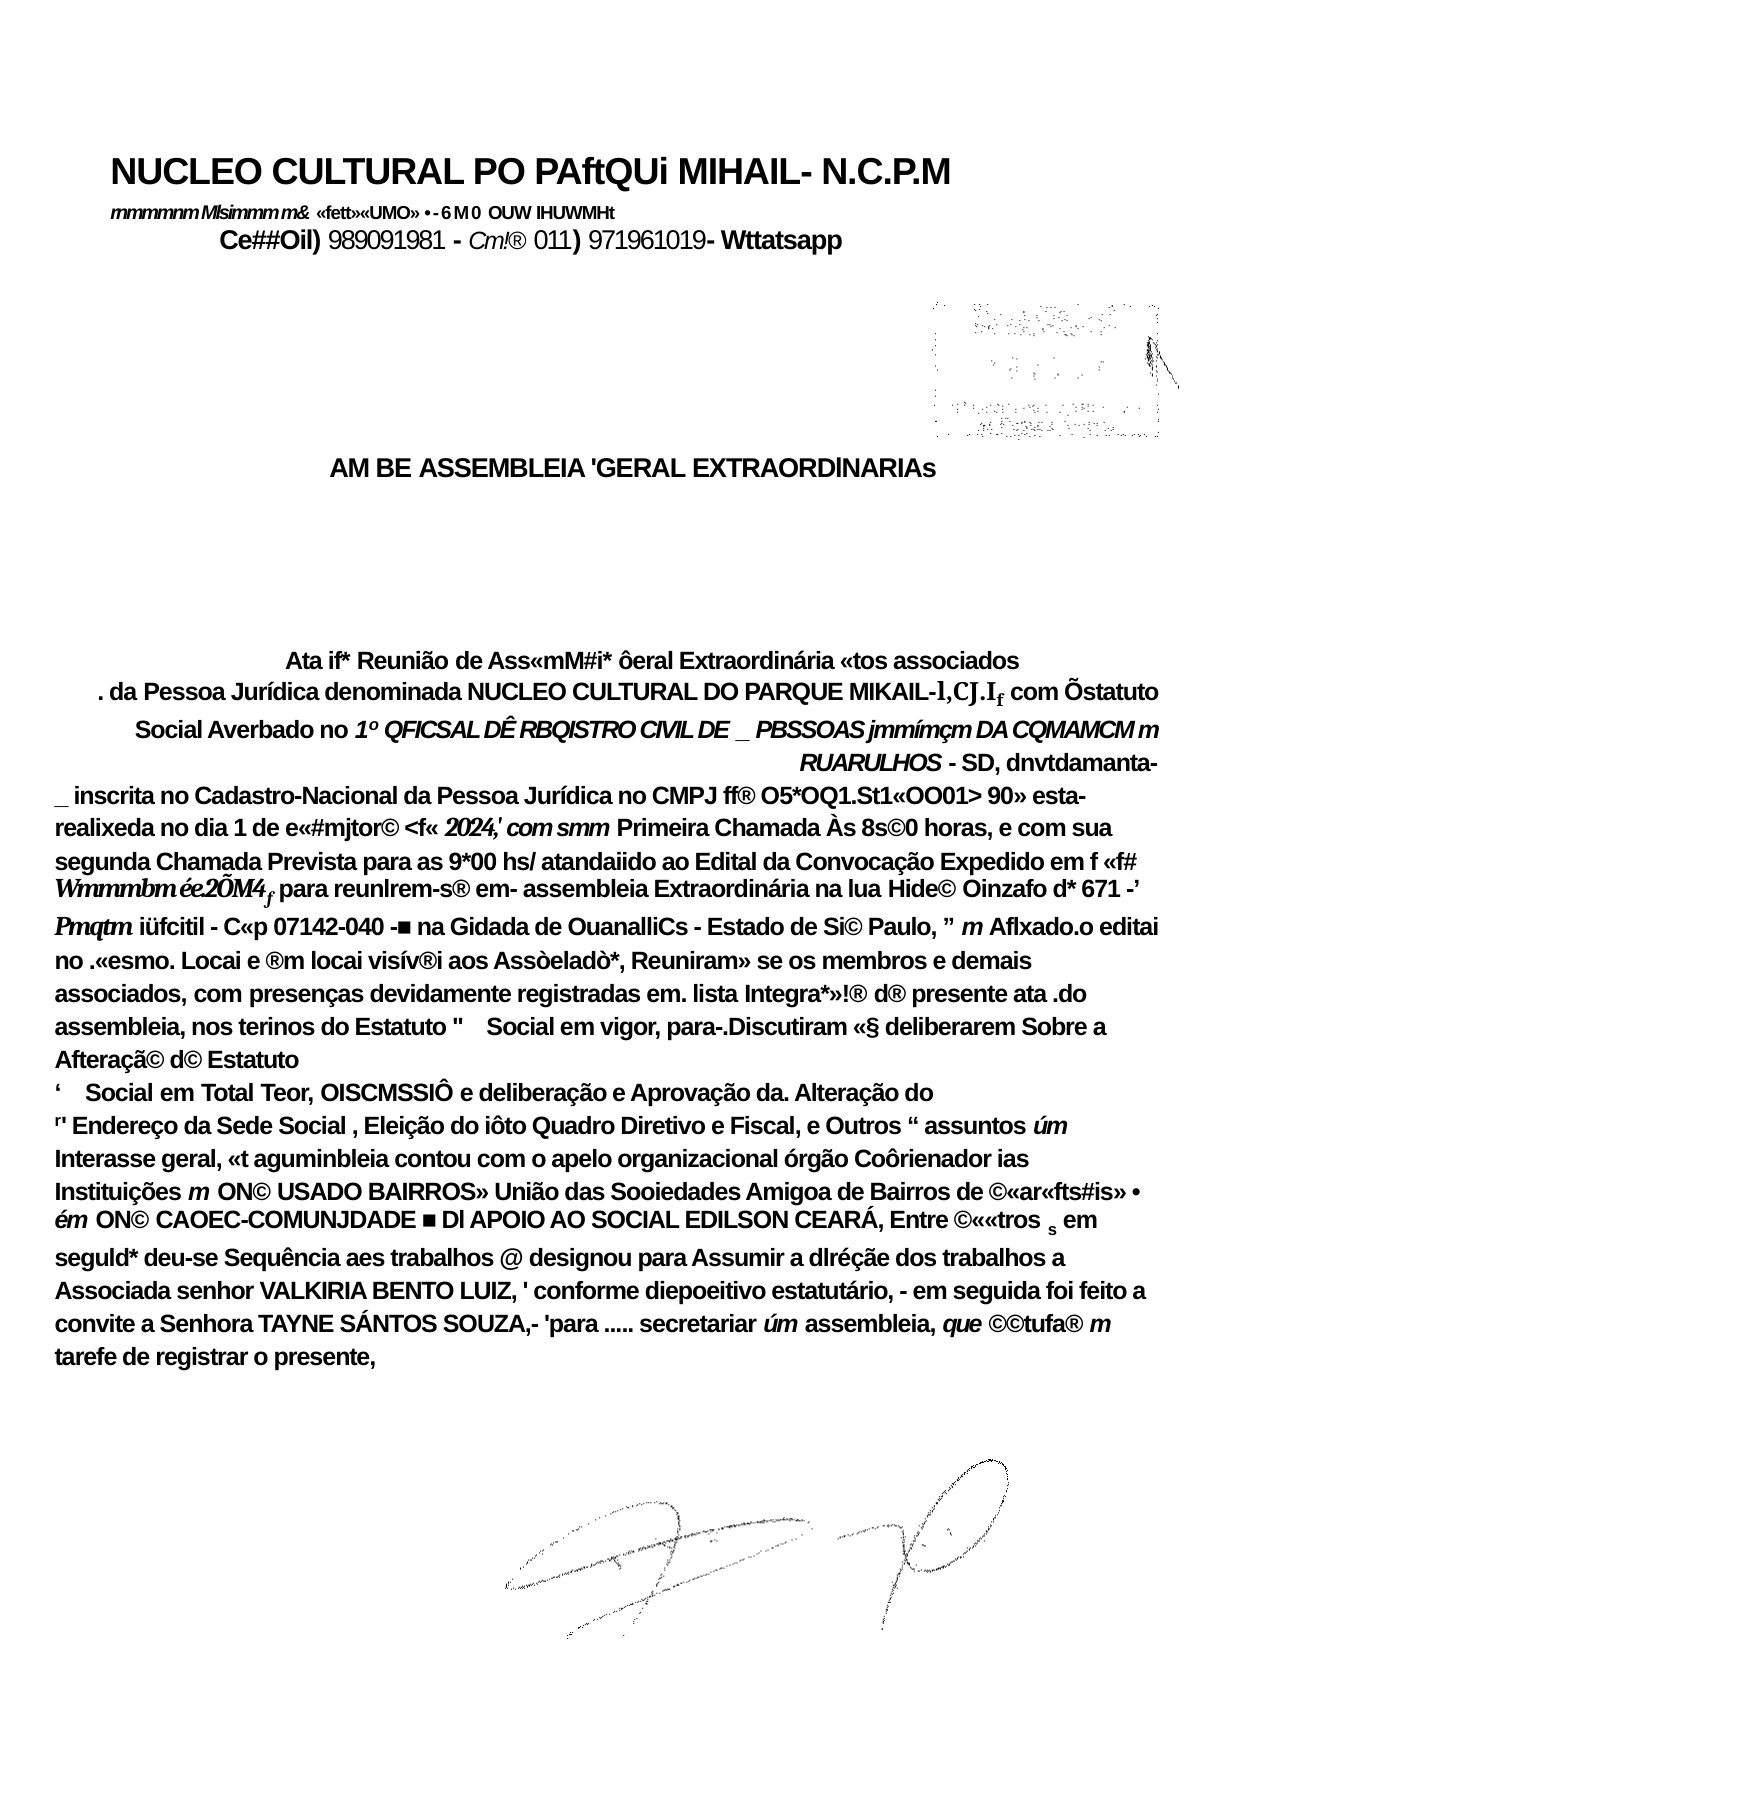

NUCLEO CULTURAL PO PAftQUi MIHAIL- N.C.P.M
rnmmmnm Mlsimmm m& «fett»«UMO» •-6M0 OUW IHUWMHt
Ce##Oil) 989091981 - Cm!® 011) 971961019- Wttatsapp
AM BE ASSEMBLEIA 'GERAL EXTRAORDlNARIAs
Ata if* Reunião de Ass«mM#i* ôeral Extraordinária «tos associados
. da Pessoa Jurídica denominada NUCLEO CULTURAL DO PARQUE MIKAIL-l,CJ.If com Õstatuto Social Averbado no 1o QFICSAL DÊ RBQISTRO CIVIL DE _ PBSSOAS jmmímçm DA CQMAMCM m RUARULHOS - SD, dnvtdamanta-
_ inscrita no Cadastro-Nacional da Pessoa Jurídica no CMPJ ff® O5*OQ1.St1«OO01> 90» esta- realixeda no dia 1 de e«#mjtor© <f« 2024,' com smm Primeira Chamada Às 8s©0 horas, e com sua segunda Chamada Prevista para as 9*00 hs/ atandaiido ao Edital da Convocação Expedido em f «f# Wmmmbm ée.2ÕM4f para reunlrem-s® em- assembleia Extraordinária na lua Hide© Oinzafo d* 671 -’ Pmqtm iüfcitil - C«p 07142-040 -■ na Gidada de OuanalliCs - Estado de Si© Paulo, ” m Aflxado.o editai no .«esmo. Locai e ®m locai visív®i aos Assòeladò*, Reuniram» se os membros e demais associados, com presenças devidamente registradas em. lista Integra*»!® d® presente ata .do assembleia, nos terinos do Estatuto " Social em vigor, para-.Discutiram «§ deliberarem Sobre a Afteraçã© d© Estatuto
‘ Social em Total Teor, OIscmssIô e deliberação e Aprovação da. Alteração do
r' Endereço da Sede Social , Eleição do iôto Quadro Diretivo e Fiscal, e Outros “ assuntos úm Interasse geral, «t aguminbleia contou com o apelo organizacional órgão Coôrienador ias Instituições m ON© USADO BAIRROS» União das Sooiedades Amigoa de Bairros de ©«ar«fts#is» • ém ON© CAOEC-COMUNJDADE ■ Dl APOIO AO SOCIAL EDILSON CEARÁ, Entre ©««tros s em seguld* deu-se Sequência aes trabalhos @ designou para Assumir a dlréçãe dos trabalhos a Associada senhor VALKIRIA BENTO LUIZ, ' conforme diepoeitivo estatutário, - em seguida foi feito a convite a Senhora TAYNE SÁNTOS SOUZA,- 'para ..... secretariar úm assembleia, que ©©tufa® m tarefe de registrar o presente,